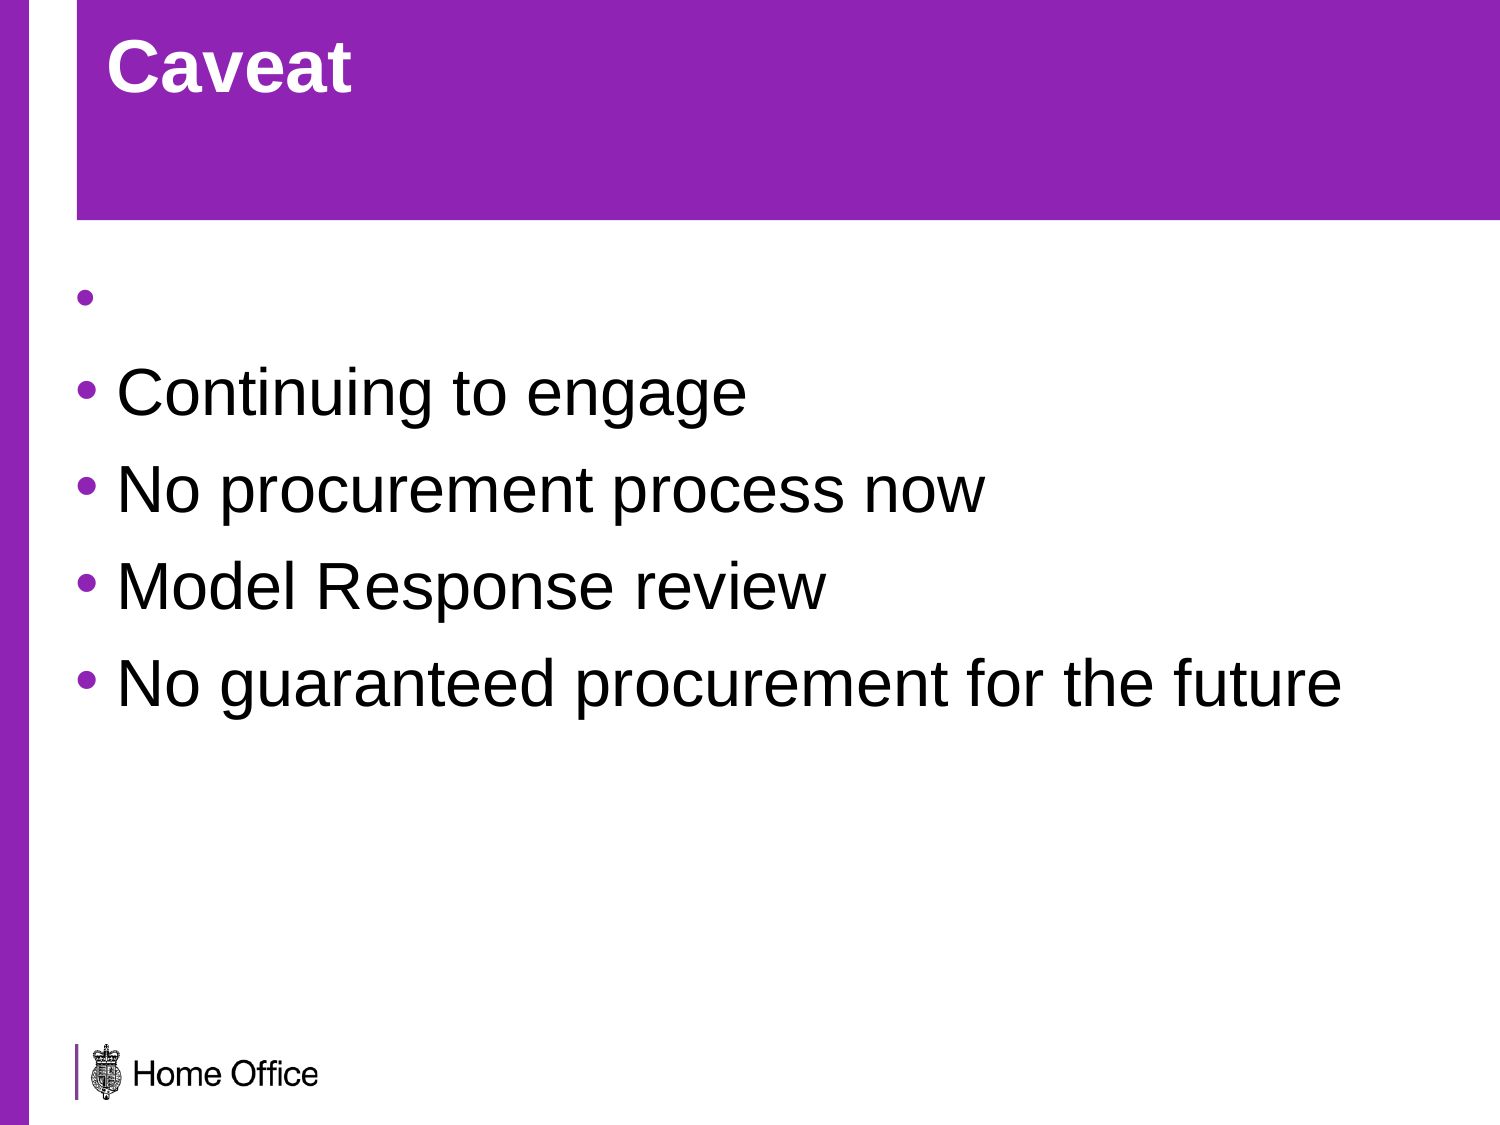

# Caveat
Continuing to engage
No procurement process now
Model Response review
No guaranteed procurement for the future